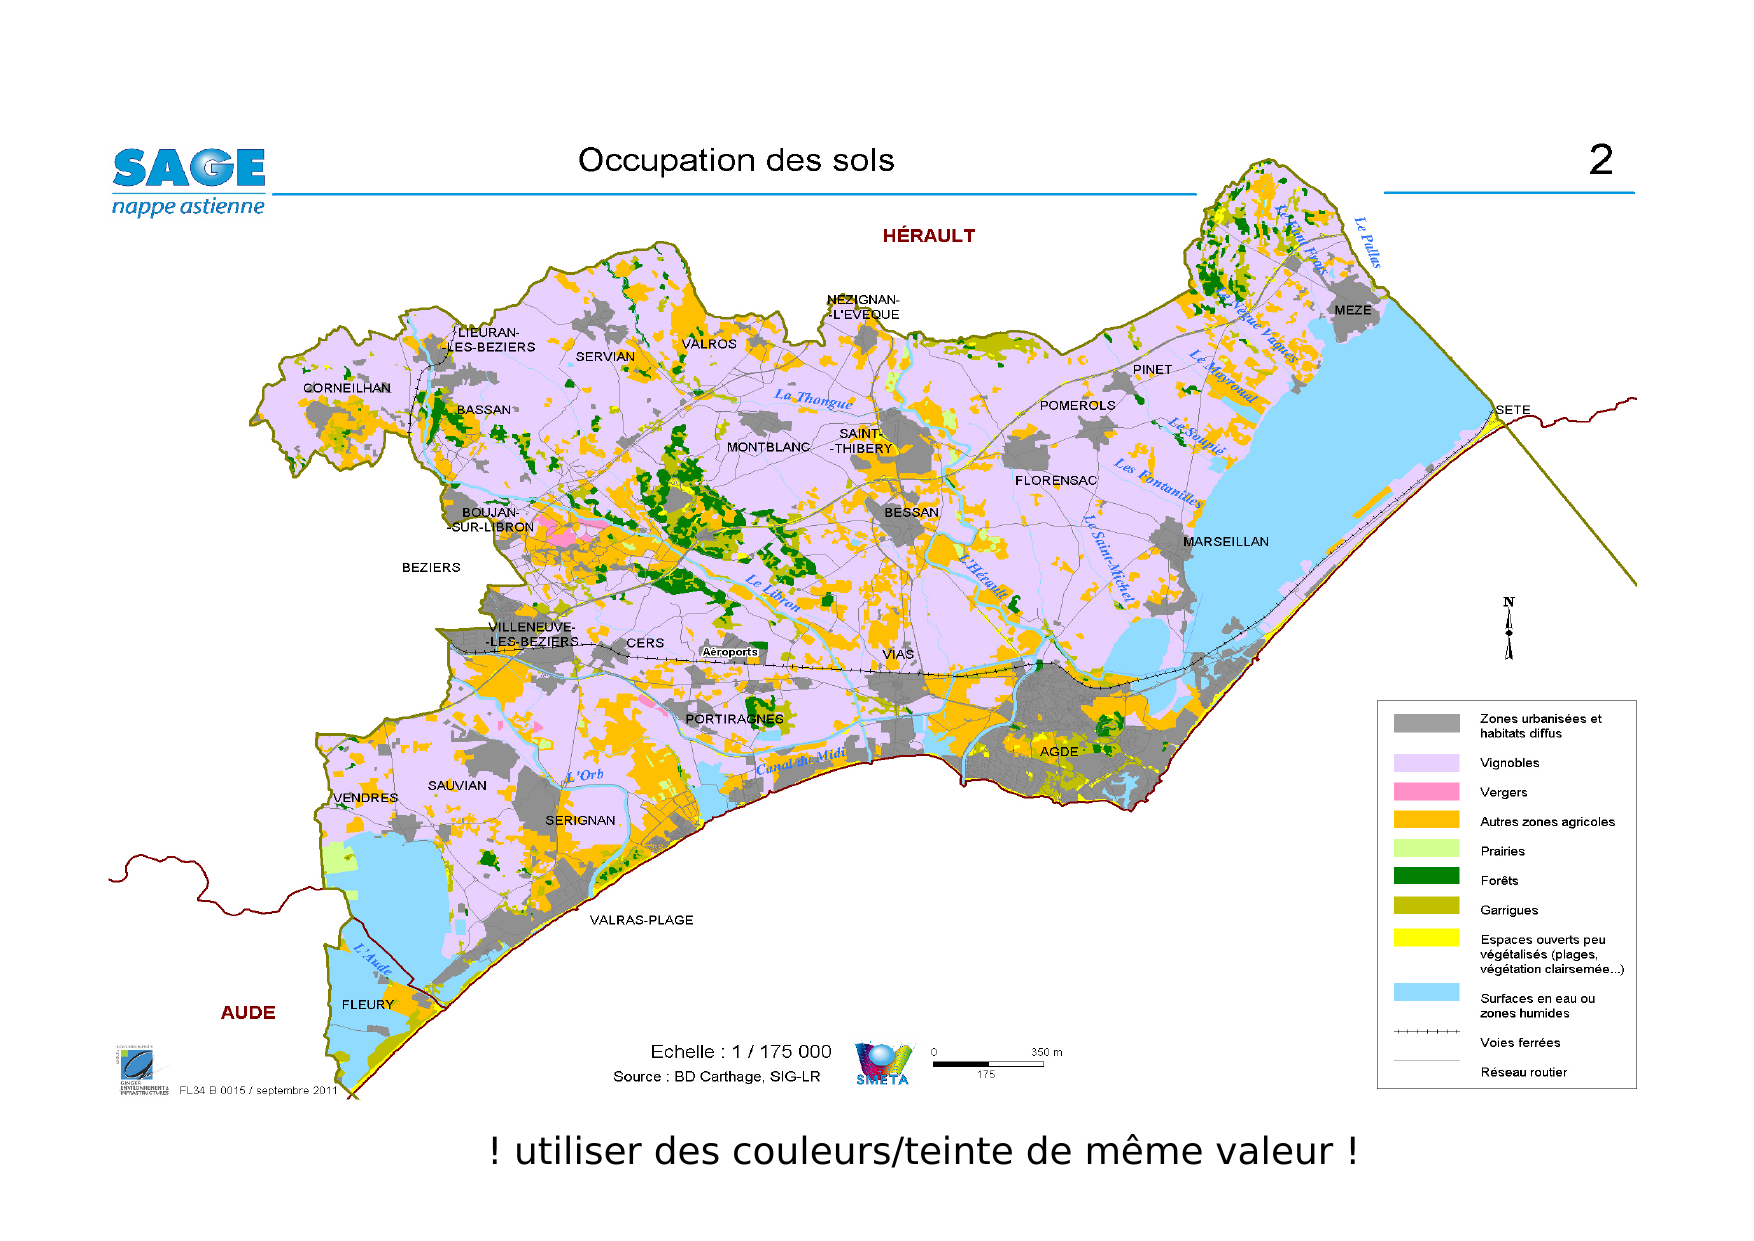

! utiliser des couleurs/teinte de même valeur !